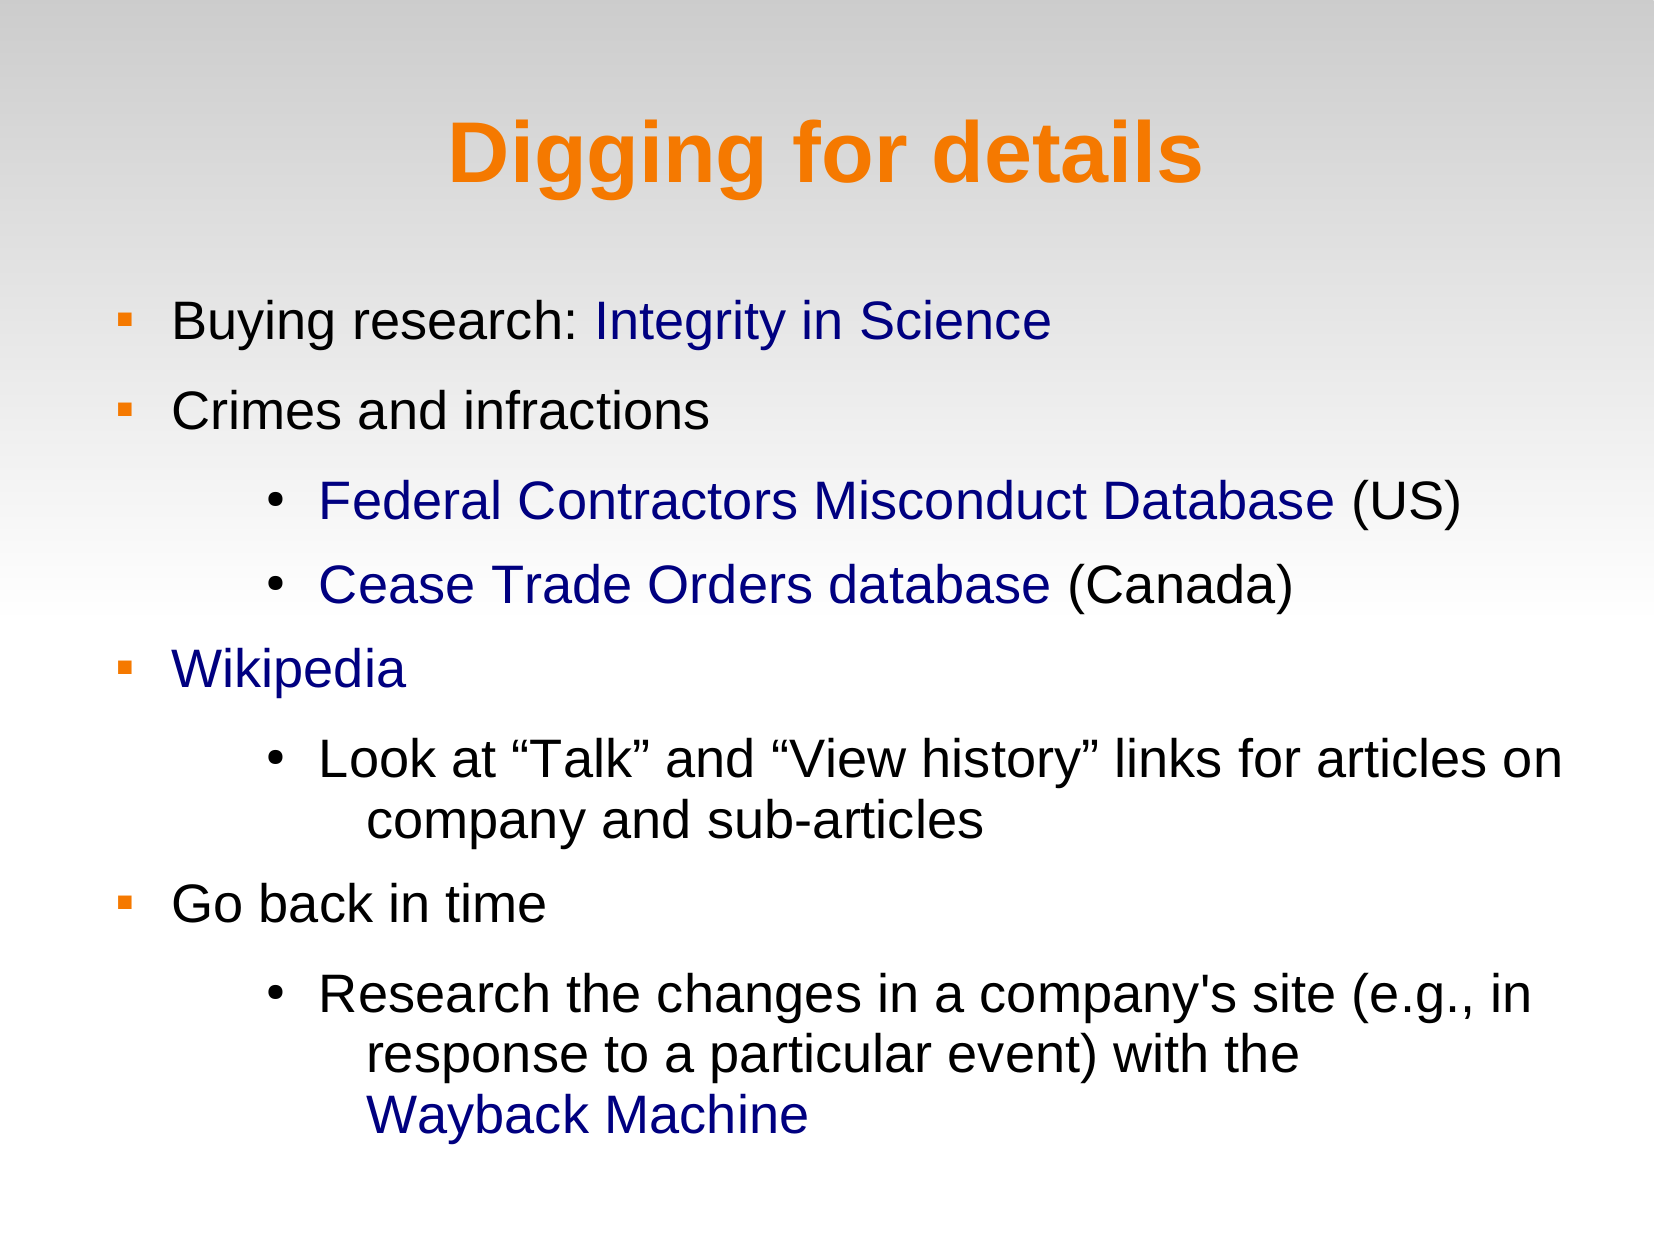

# Digging for details
Buying research: Integrity in Science
Crimes and infractions
Federal Contractors Misconduct Database (US)
Cease Trade Orders database (Canada)
Wikipedia
Look at “Talk” and “View history” links for articles on company and sub-articles
Go back in time
Research the changes in a company's site (e.g., in response to a particular event) with the Wayback Machine